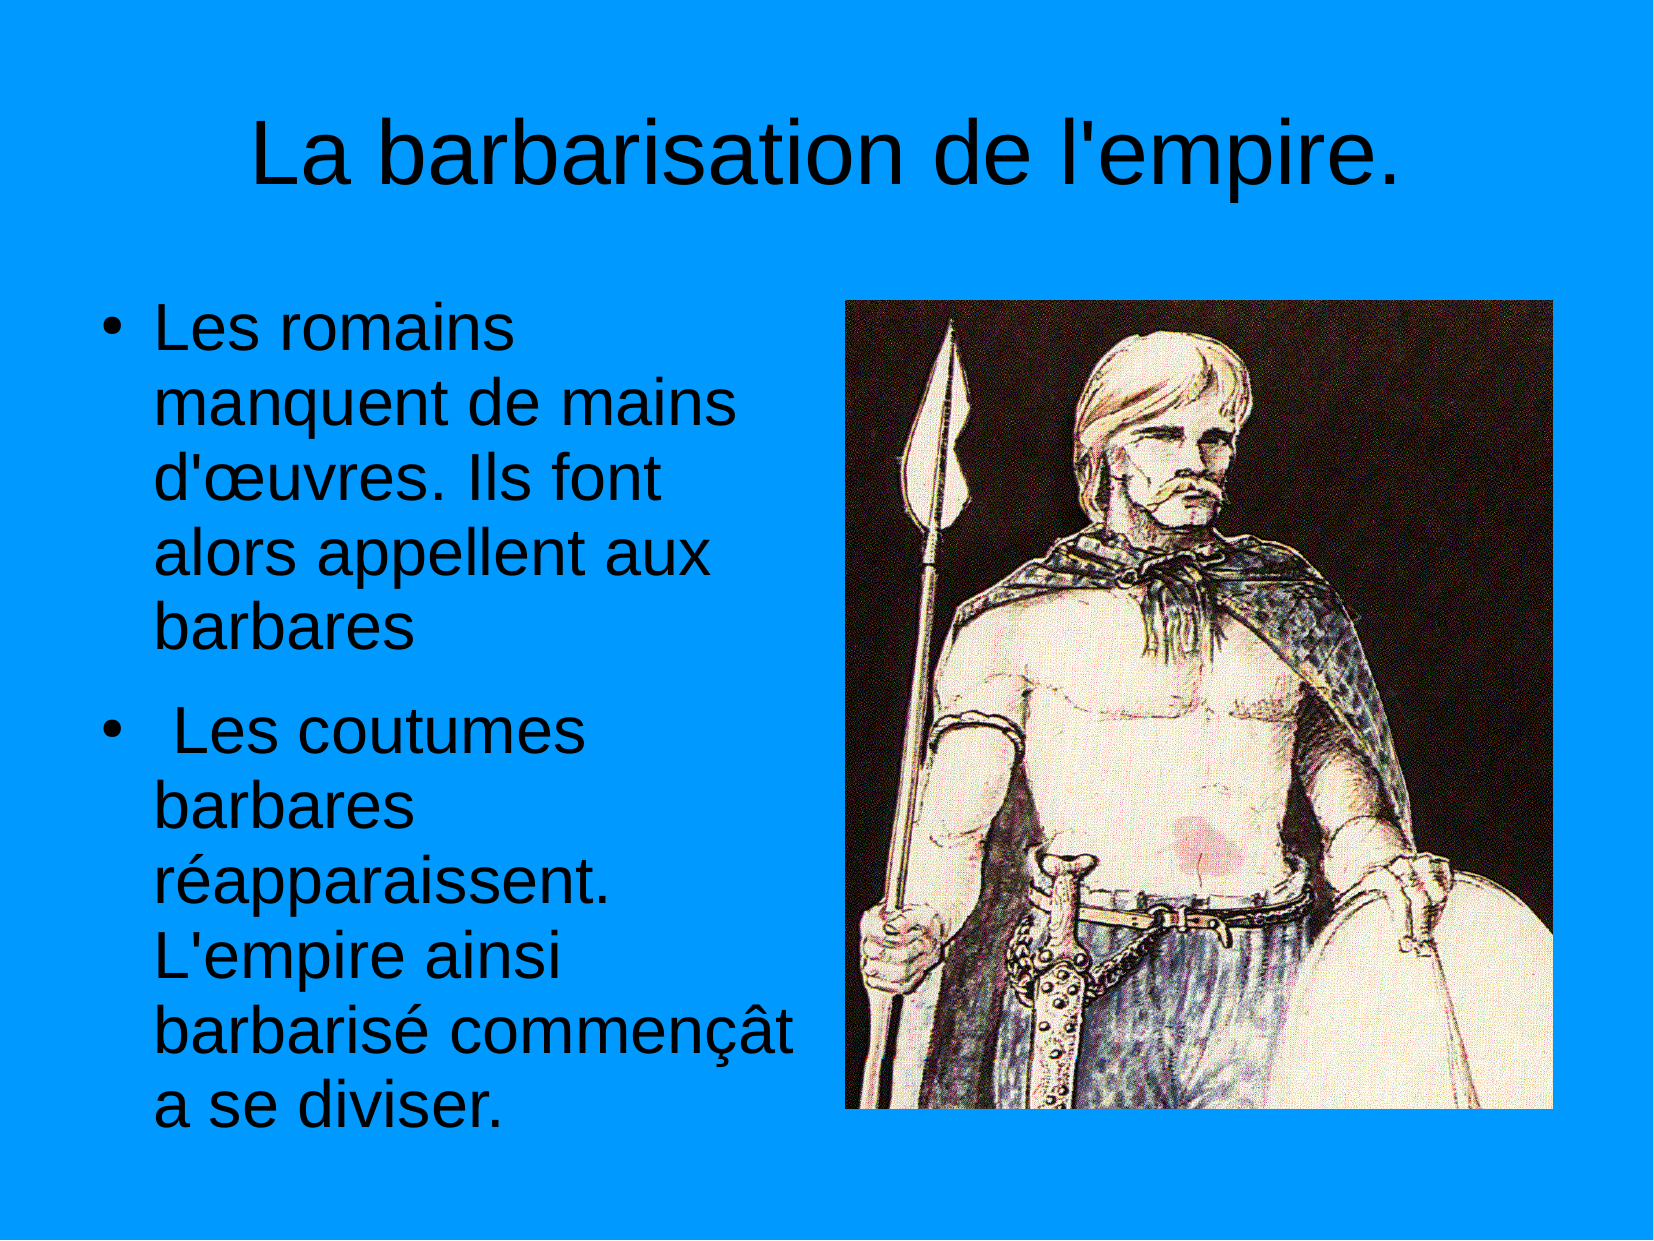

# La barbarisation de l'empire.
Les romains manquent de mains d'œuvres. Ils font alors appellent aux barbares
 Les coutumes barbares réapparaissent. L'empire ainsi barbarisé commençât a se diviser.